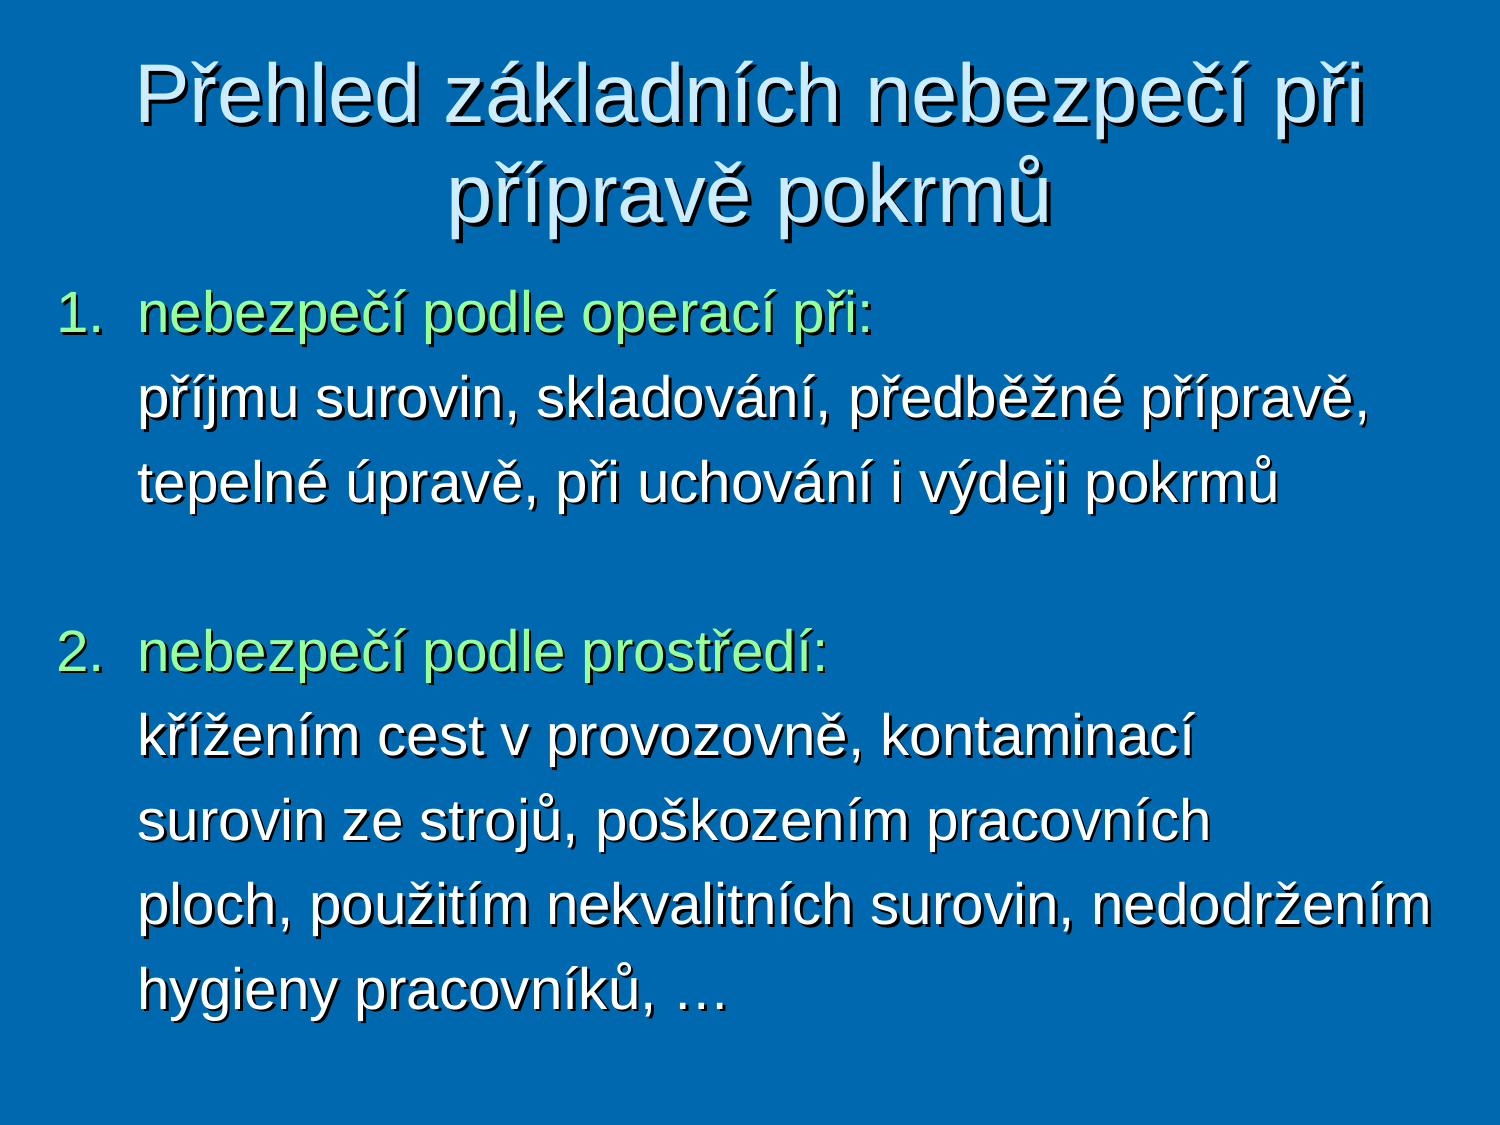

# Přehled základních nebezpečí při přípravě pokrmů
1. nebezpečí podle operací při:
 příjmu surovin, skladování, předběžné přípravě,
 tepelné úpravě, při uchování i výdeji pokrmů
2. nebezpečí podle prostředí:
 křížením cest v provozovně, kontaminací
 surovin ze strojů, poškozením pracovních
 ploch, použitím nekvalitních surovin, nedodržením
 hygieny pracovníků, …